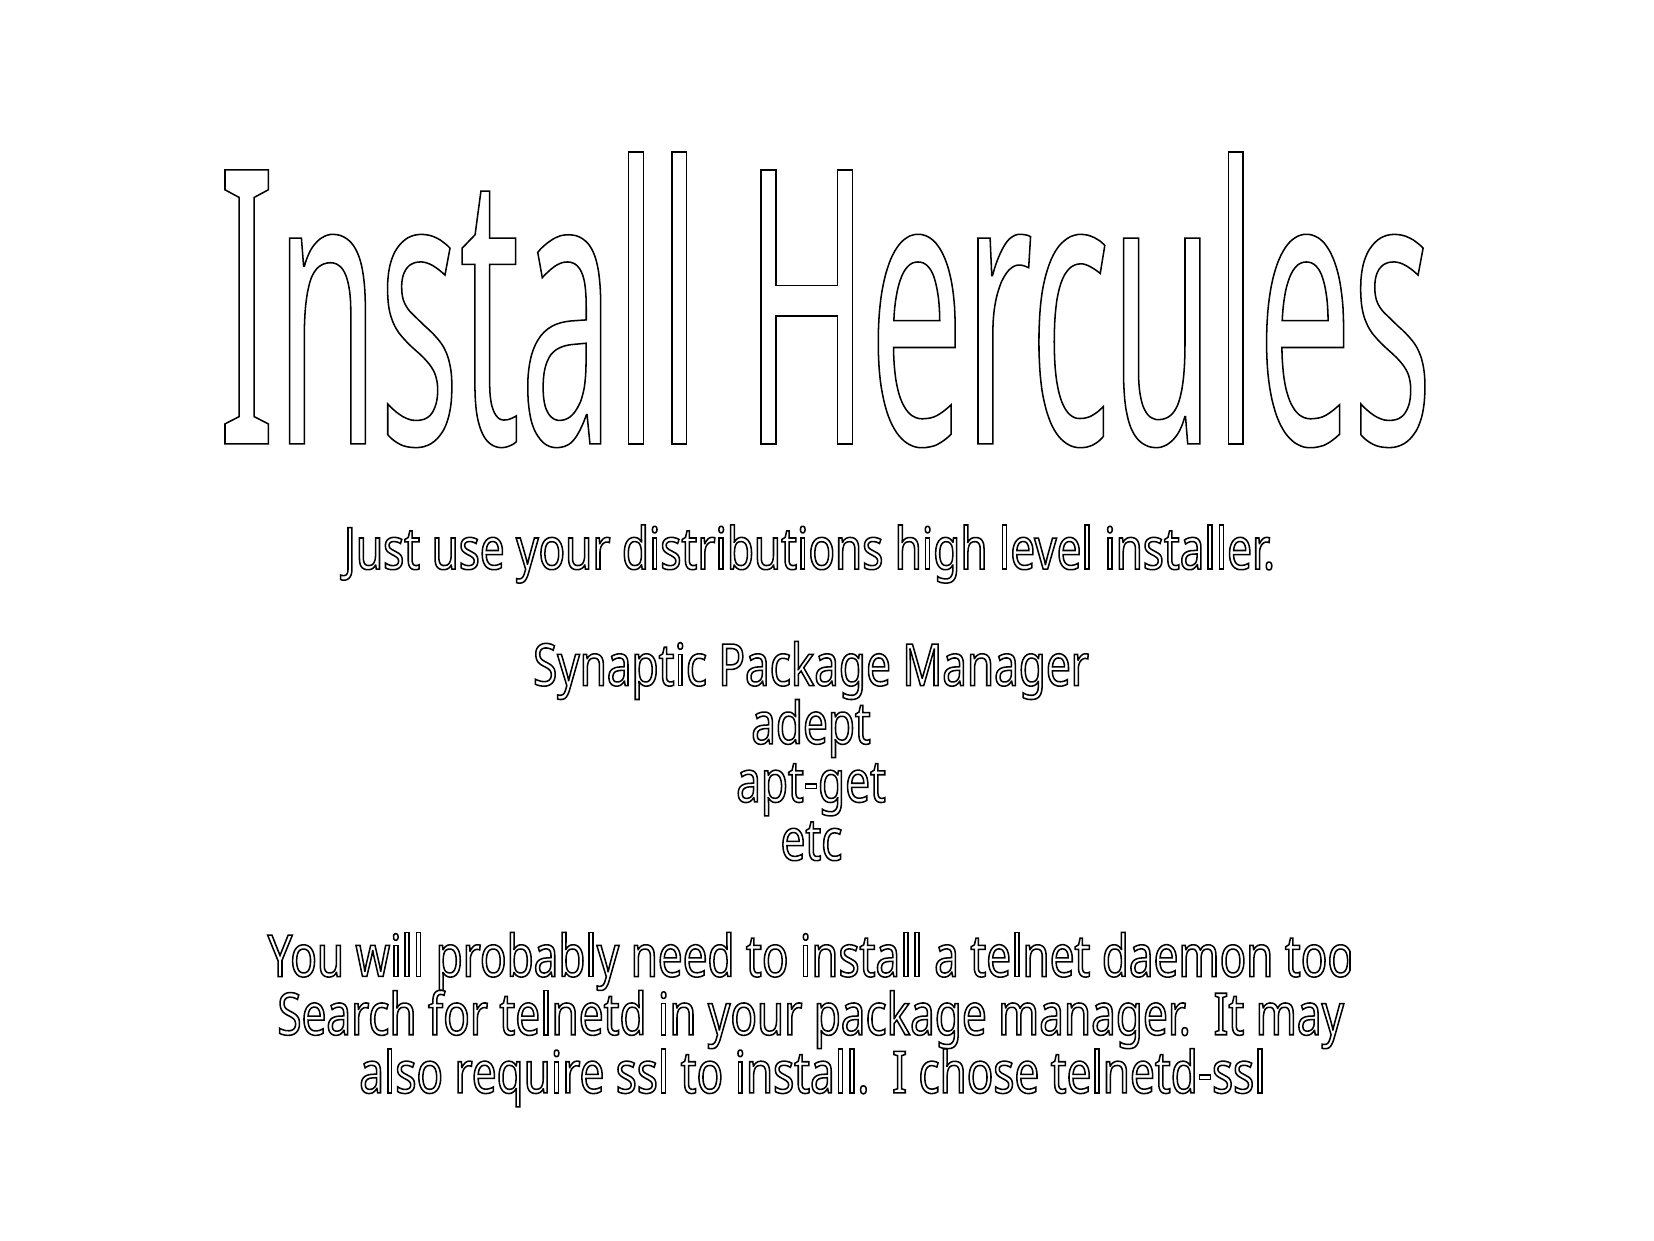

Install Hercules
Just use your distributions high level installer.
Synaptic Package Manager
adept
apt-get
etc
You will probably need to install a telnet daemon too
Search for telnetd in your package manager. It may
also require ssl to install. I chose telnetd-ssl